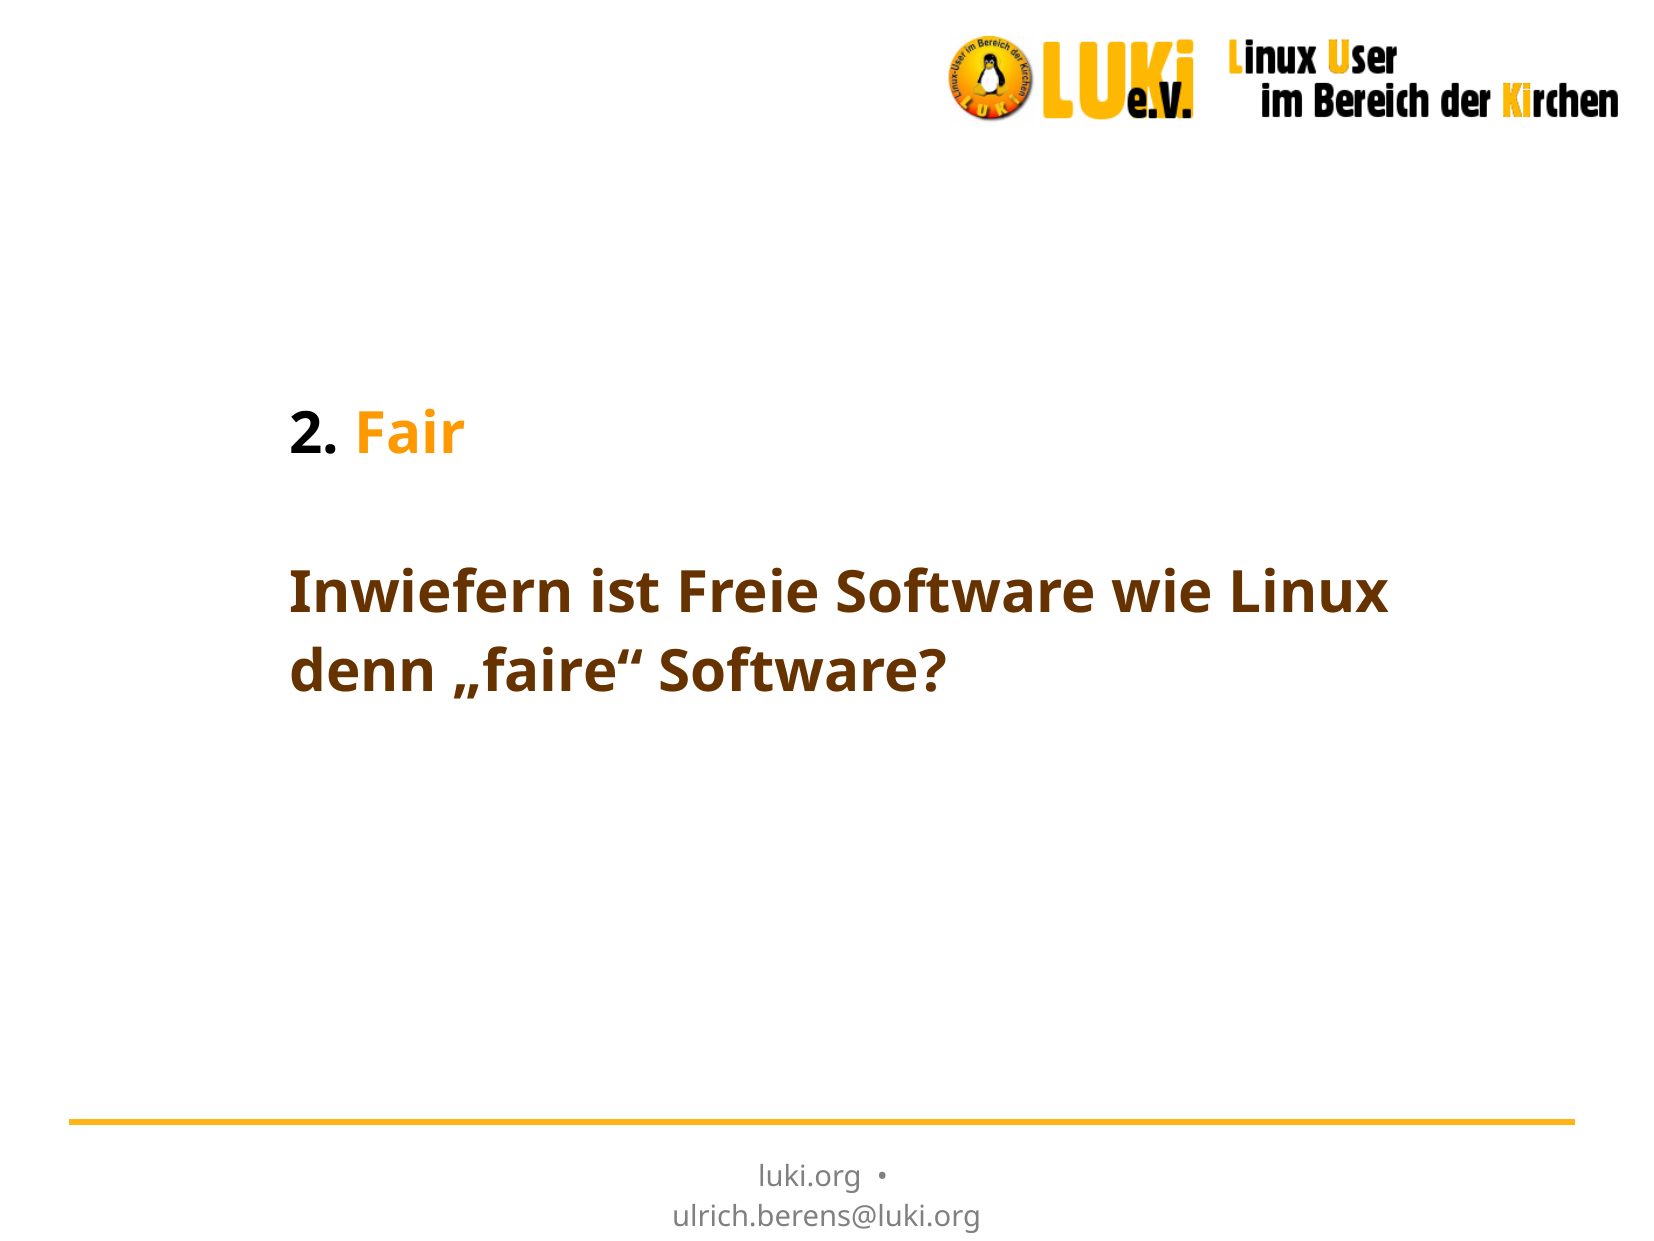

Fair
Inwiefern ist Freie Software wie Linux
denn „faire“ Software?
luki.org • ulrich.berens@luki.org